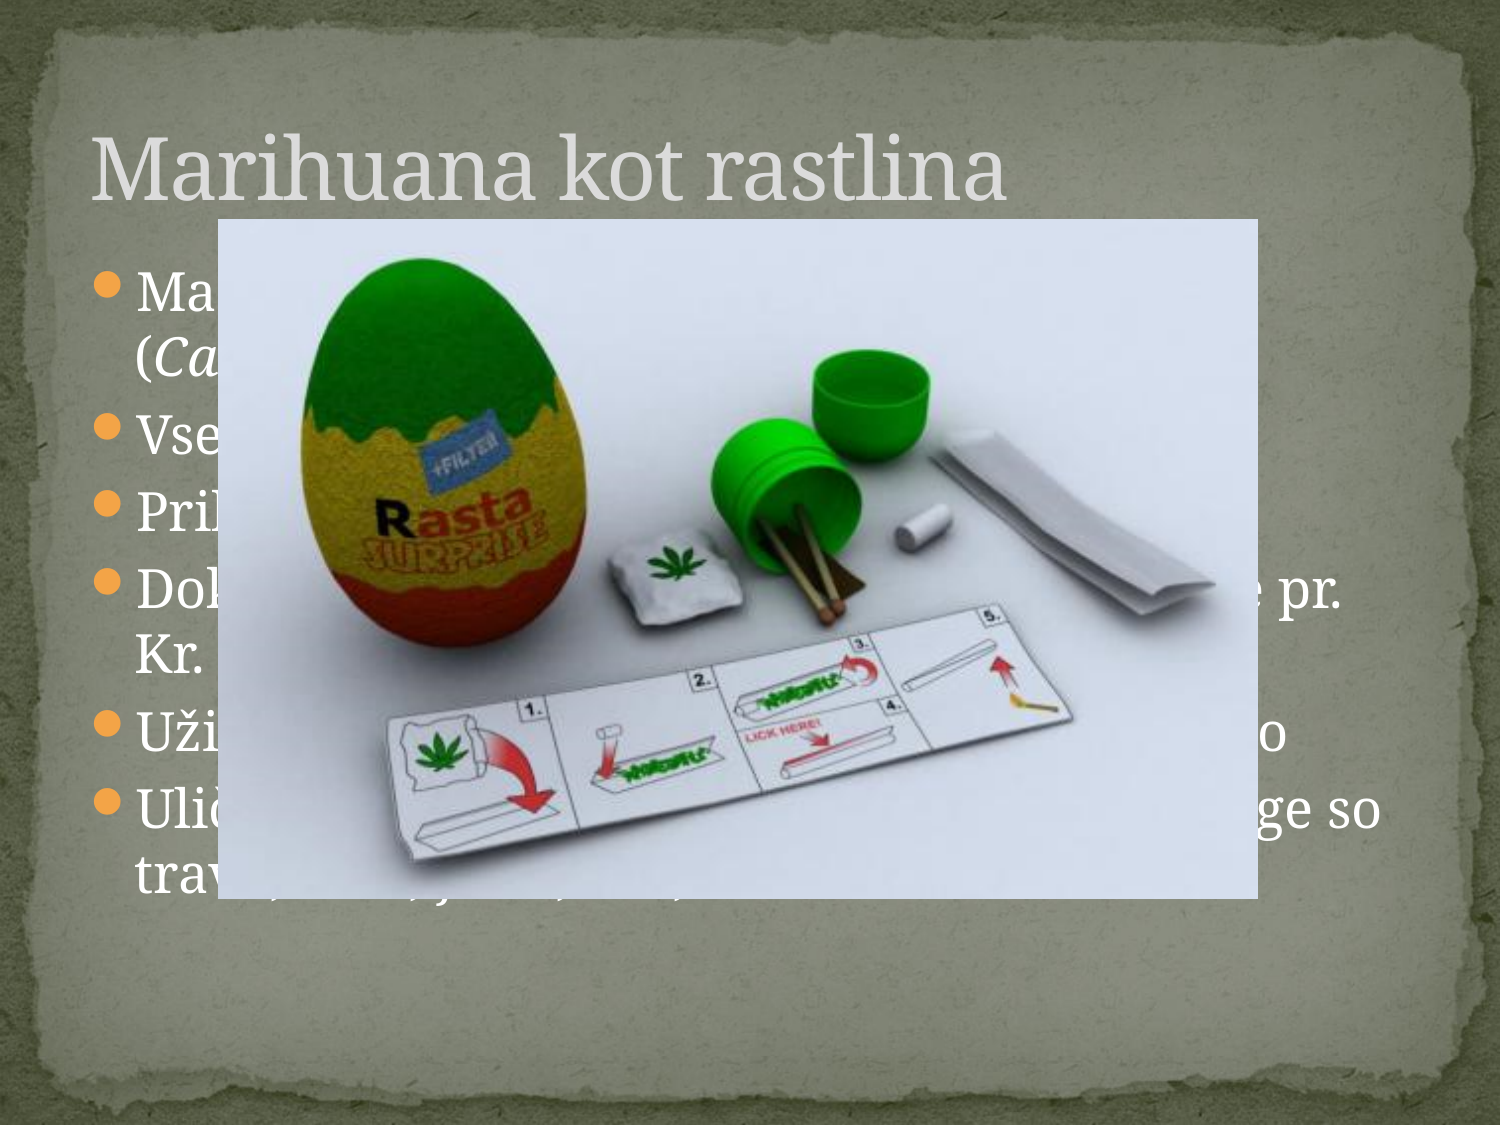

Marihuana kot rastlina
# Marihuana se prideluje iz indijske konoplje (Canabis sativa)
Vsebuje THC (tetrahidrokanabinol)
Prihaja iz Azije ( Indija in JV Azije)
Dokazi prvega uživanja segajo v 3. tisočletje pr. Kr.
Uživa se lahko kot čaj, se kadi, meša v hrano
Ulična imena za marihuano in zvitke te droge so trava, đola, joint, žbe, vutra….